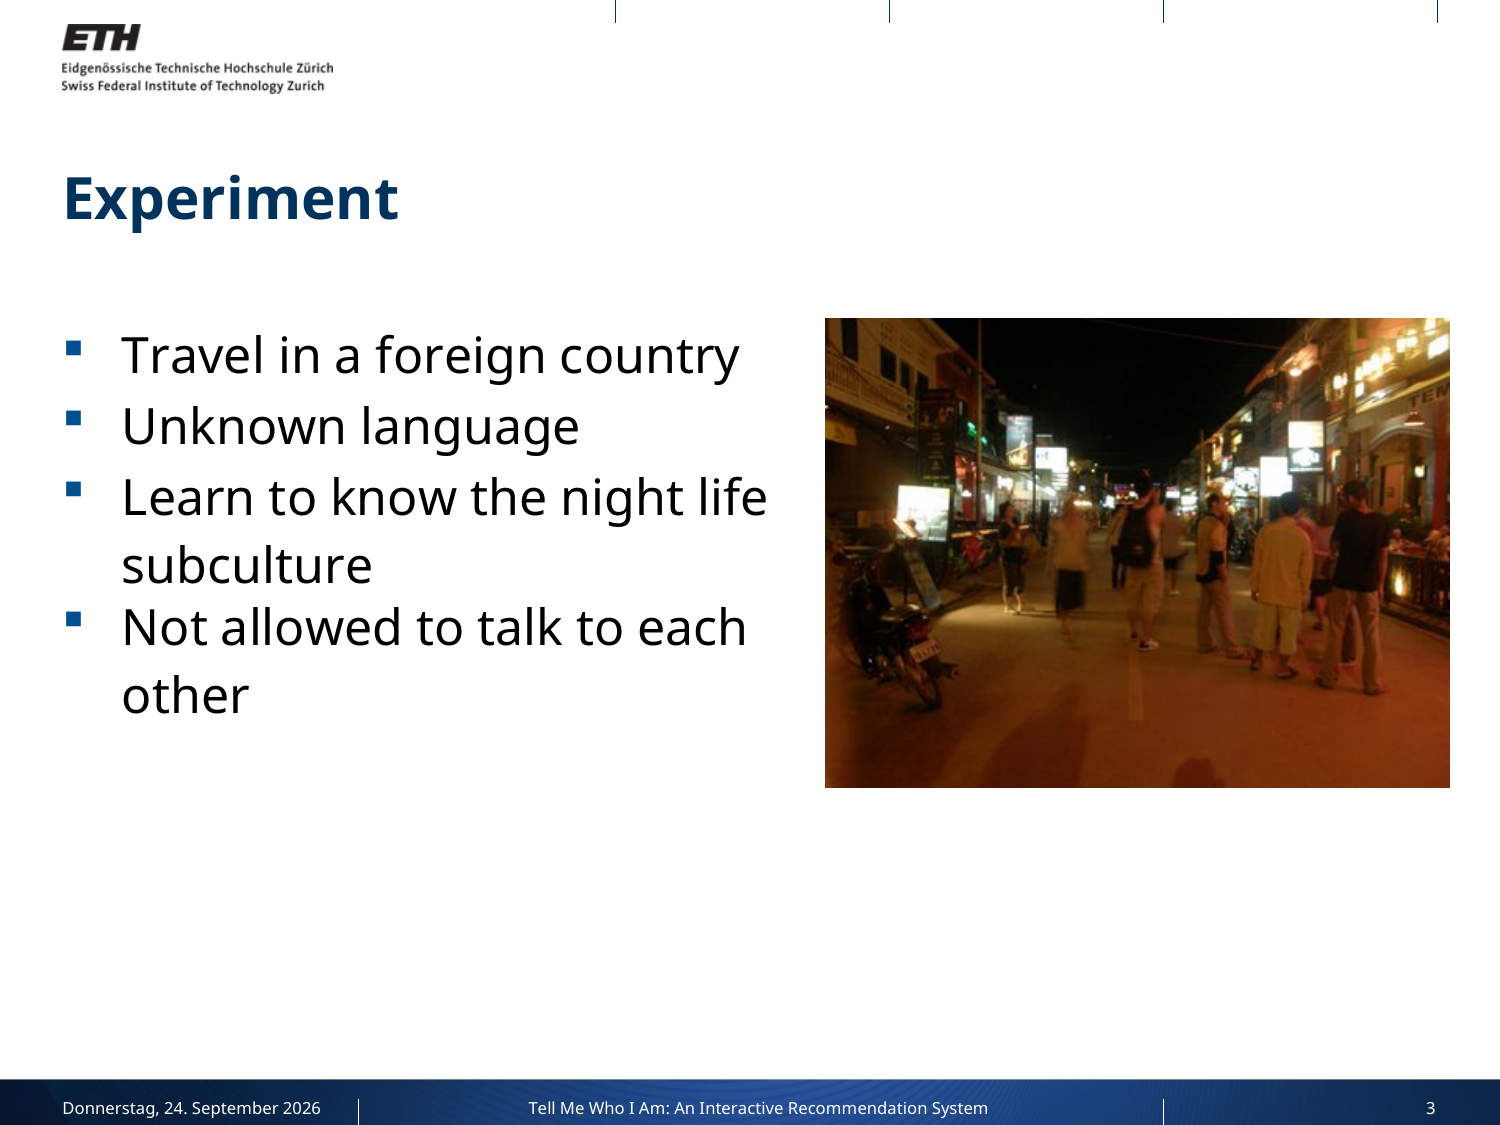

# Experiment
Travel in a foreign country
Unknown language
Learn to know the night life subculture
Not allowed to talk to each other
3